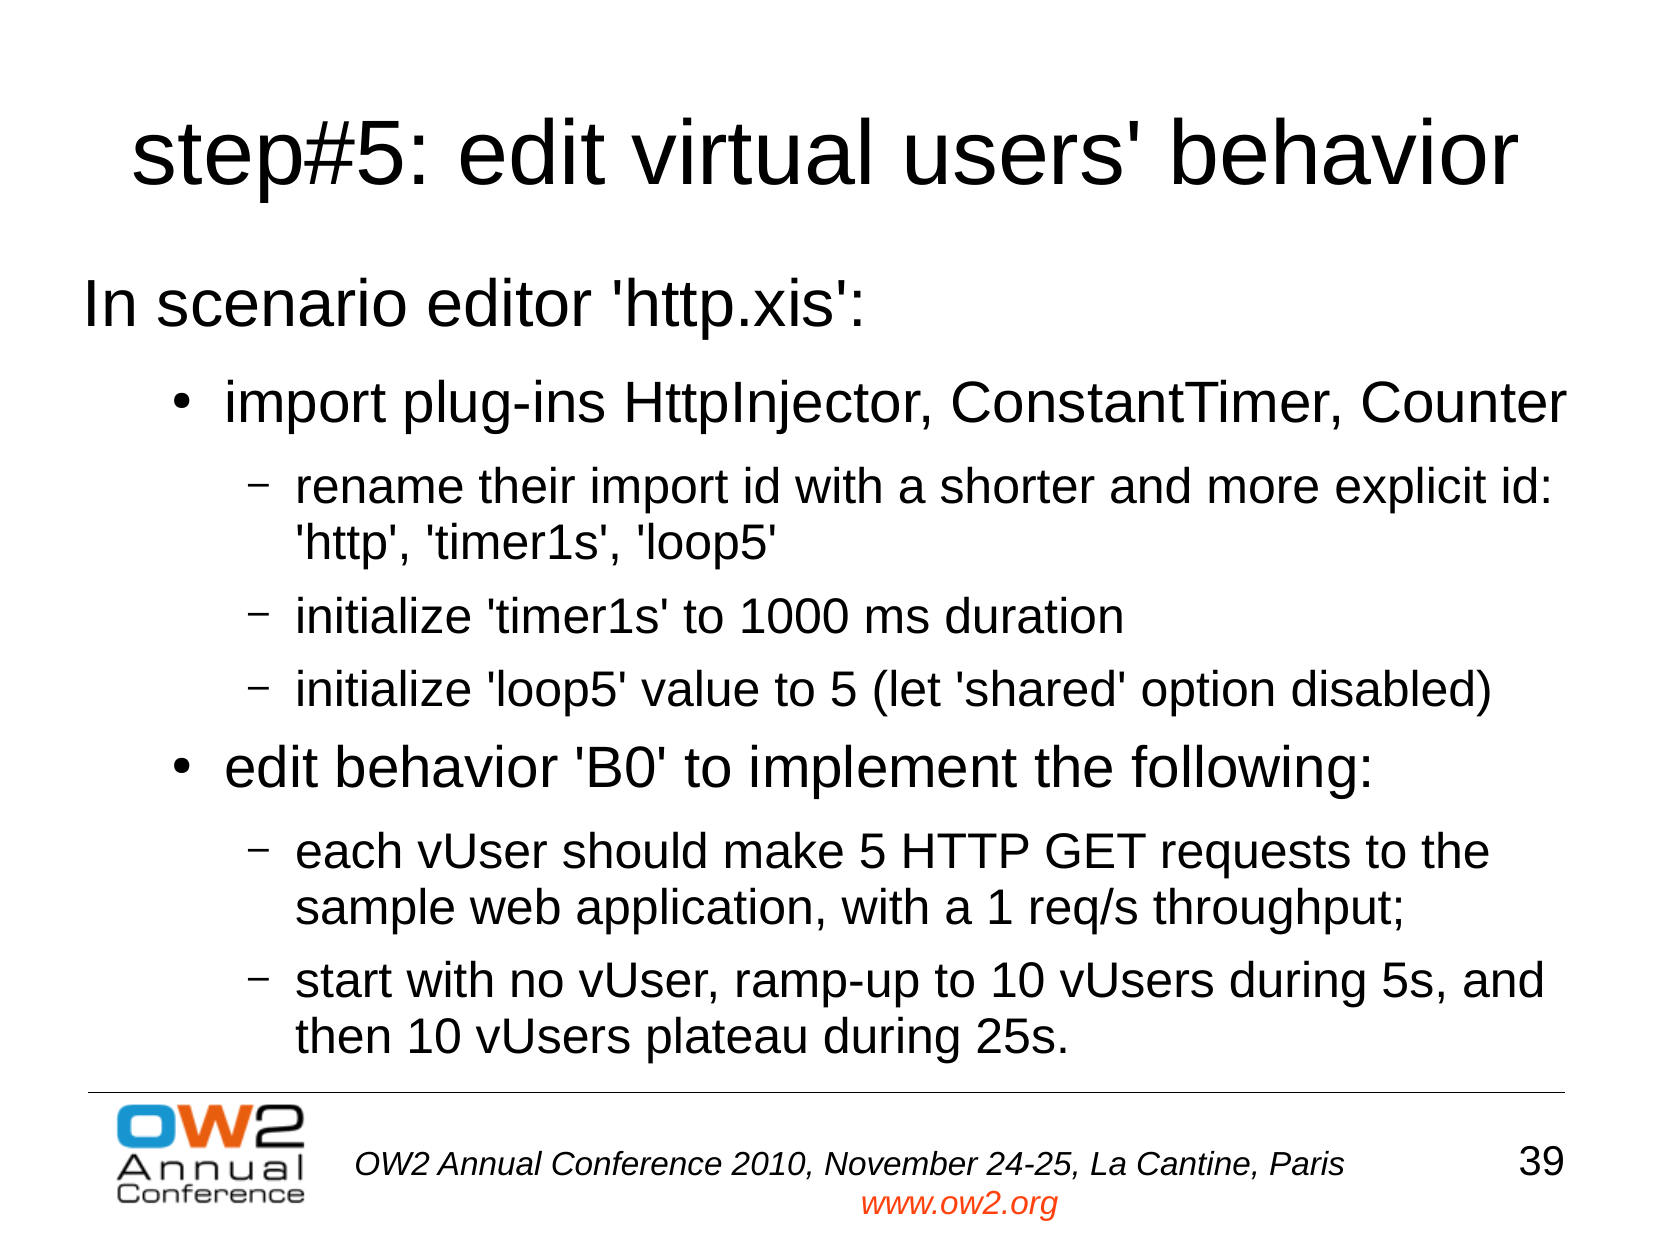

# step#5: edit virtual users' behavior
In scenario editor 'http.xis':
import plug-ins HttpInjector, ConstantTimer, Counter
rename their import id with a shorter and more explicit id: 'http', 'timer1s', 'loop5'
initialize 'timer1s' to 1000 ms duration
initialize 'loop5' value to 5 (let 'shared' option disabled)
edit behavior 'B0' to implement the following:
each vUser should make 5 HTTP GET requests to the sample web application, with a 1 req/s throughput;
start with no vUser, ramp-up to 10 vUsers during 5s, and then 10 vUsers plateau during 25s.